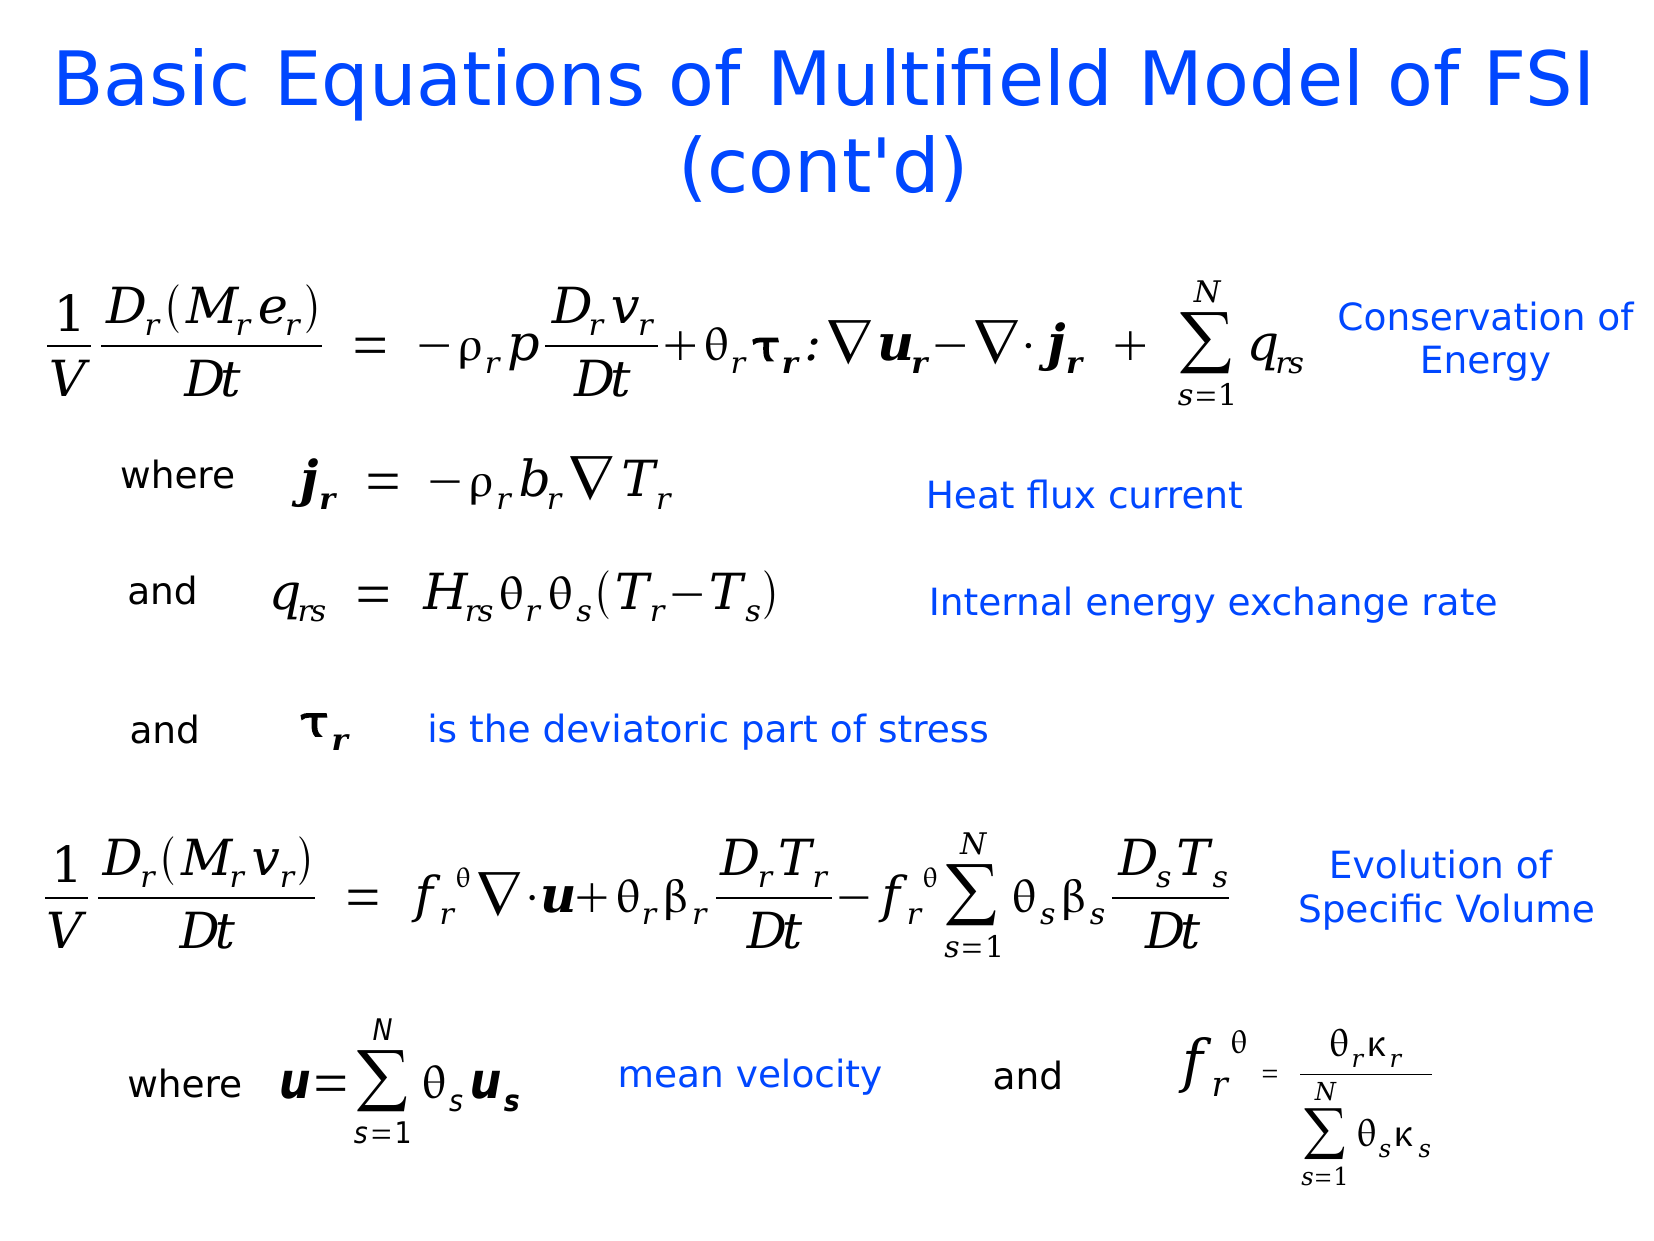

Basic Equations of Multifield Model of FSI
(cont'd)
Conservation of
Energy
where
Heat flux current
and
Internal energy exchange rate
is the deviatoric part of stress
and
Evolution of
Specific Volume
mean velocity
and
where